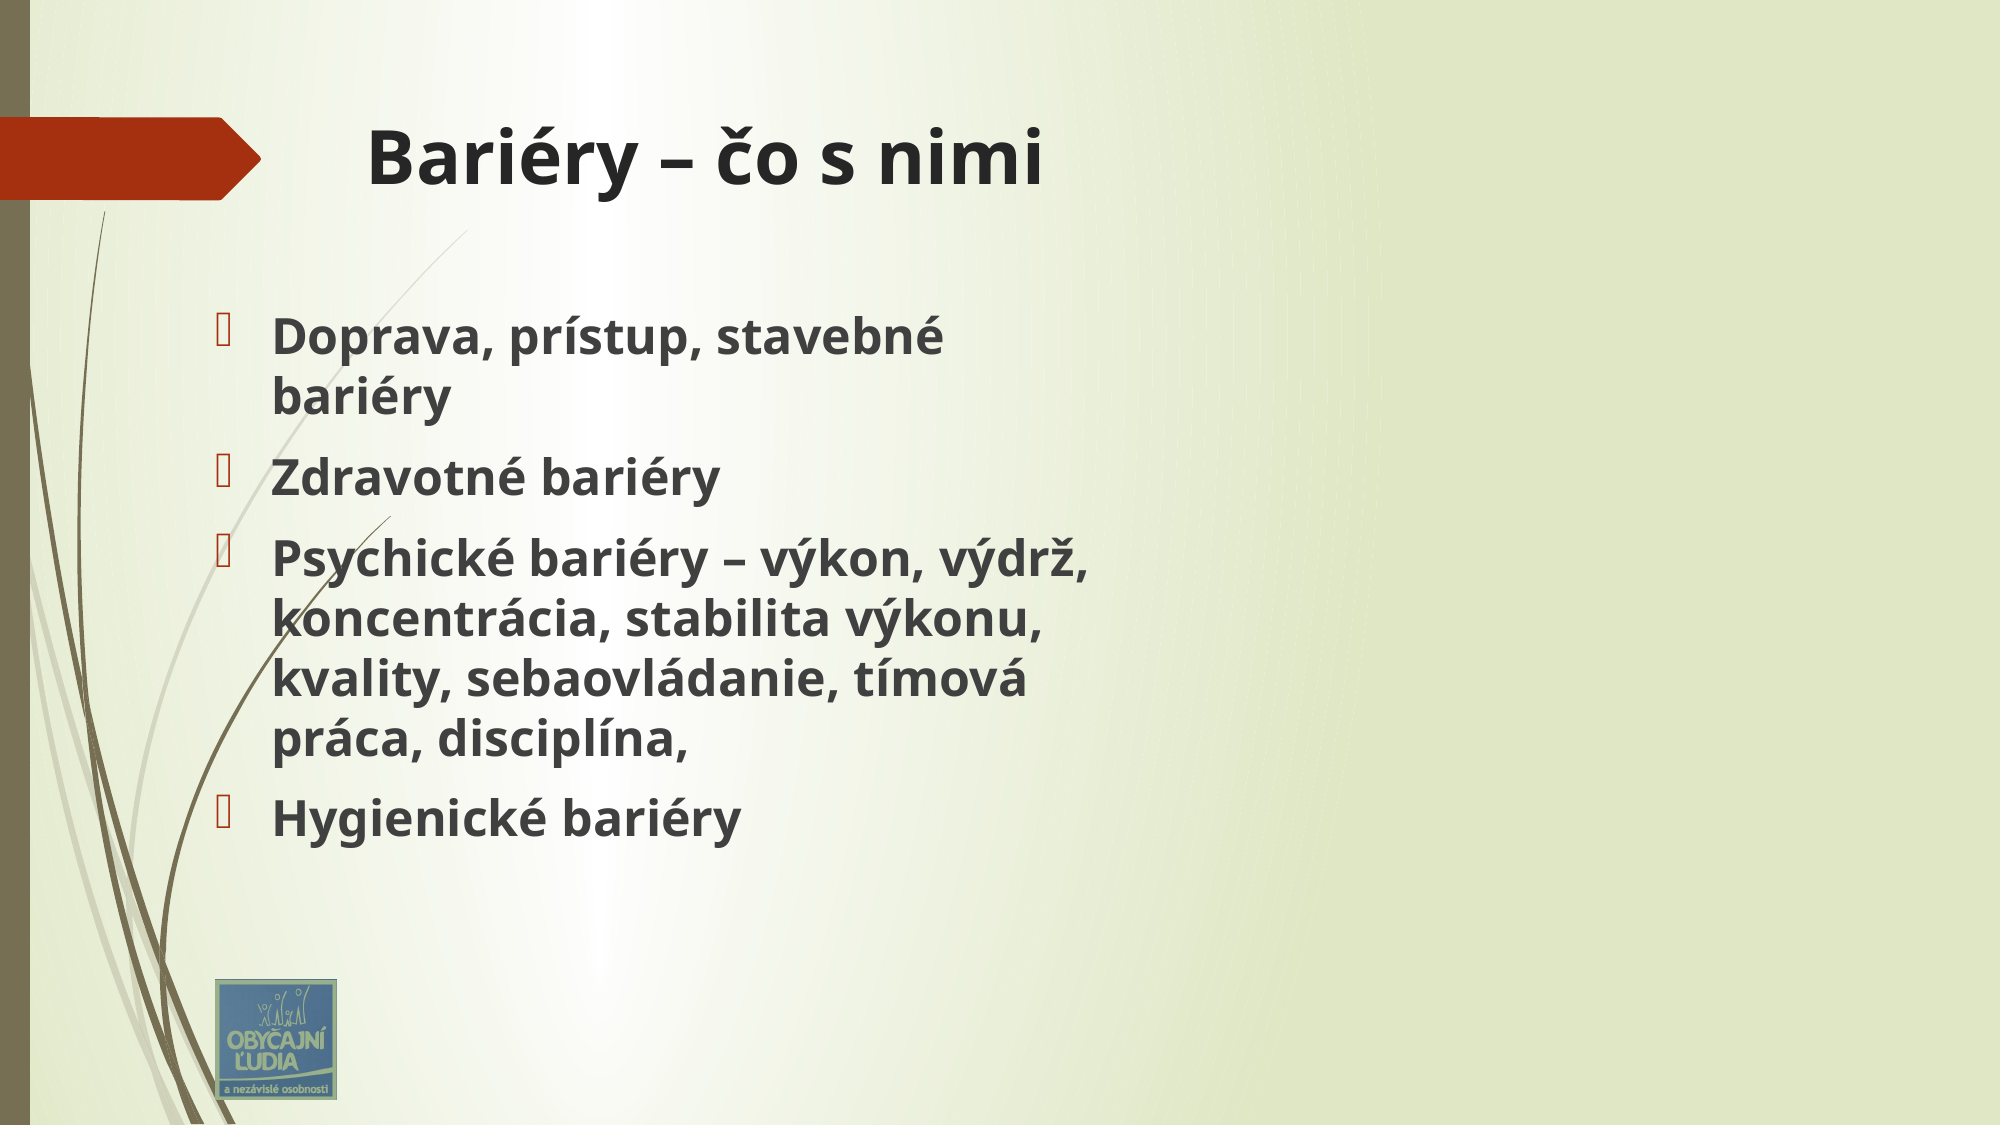

# Bariéry – čo s nimi
Doprava, prístup, stavebné bariéry
Zdravotné bariéry
Psychické bariéry – výkon, výdrž, koncentrácia, stabilita výkonu, kvality, sebaovládanie, tímová práca, disciplína,
Hygienické bariéry